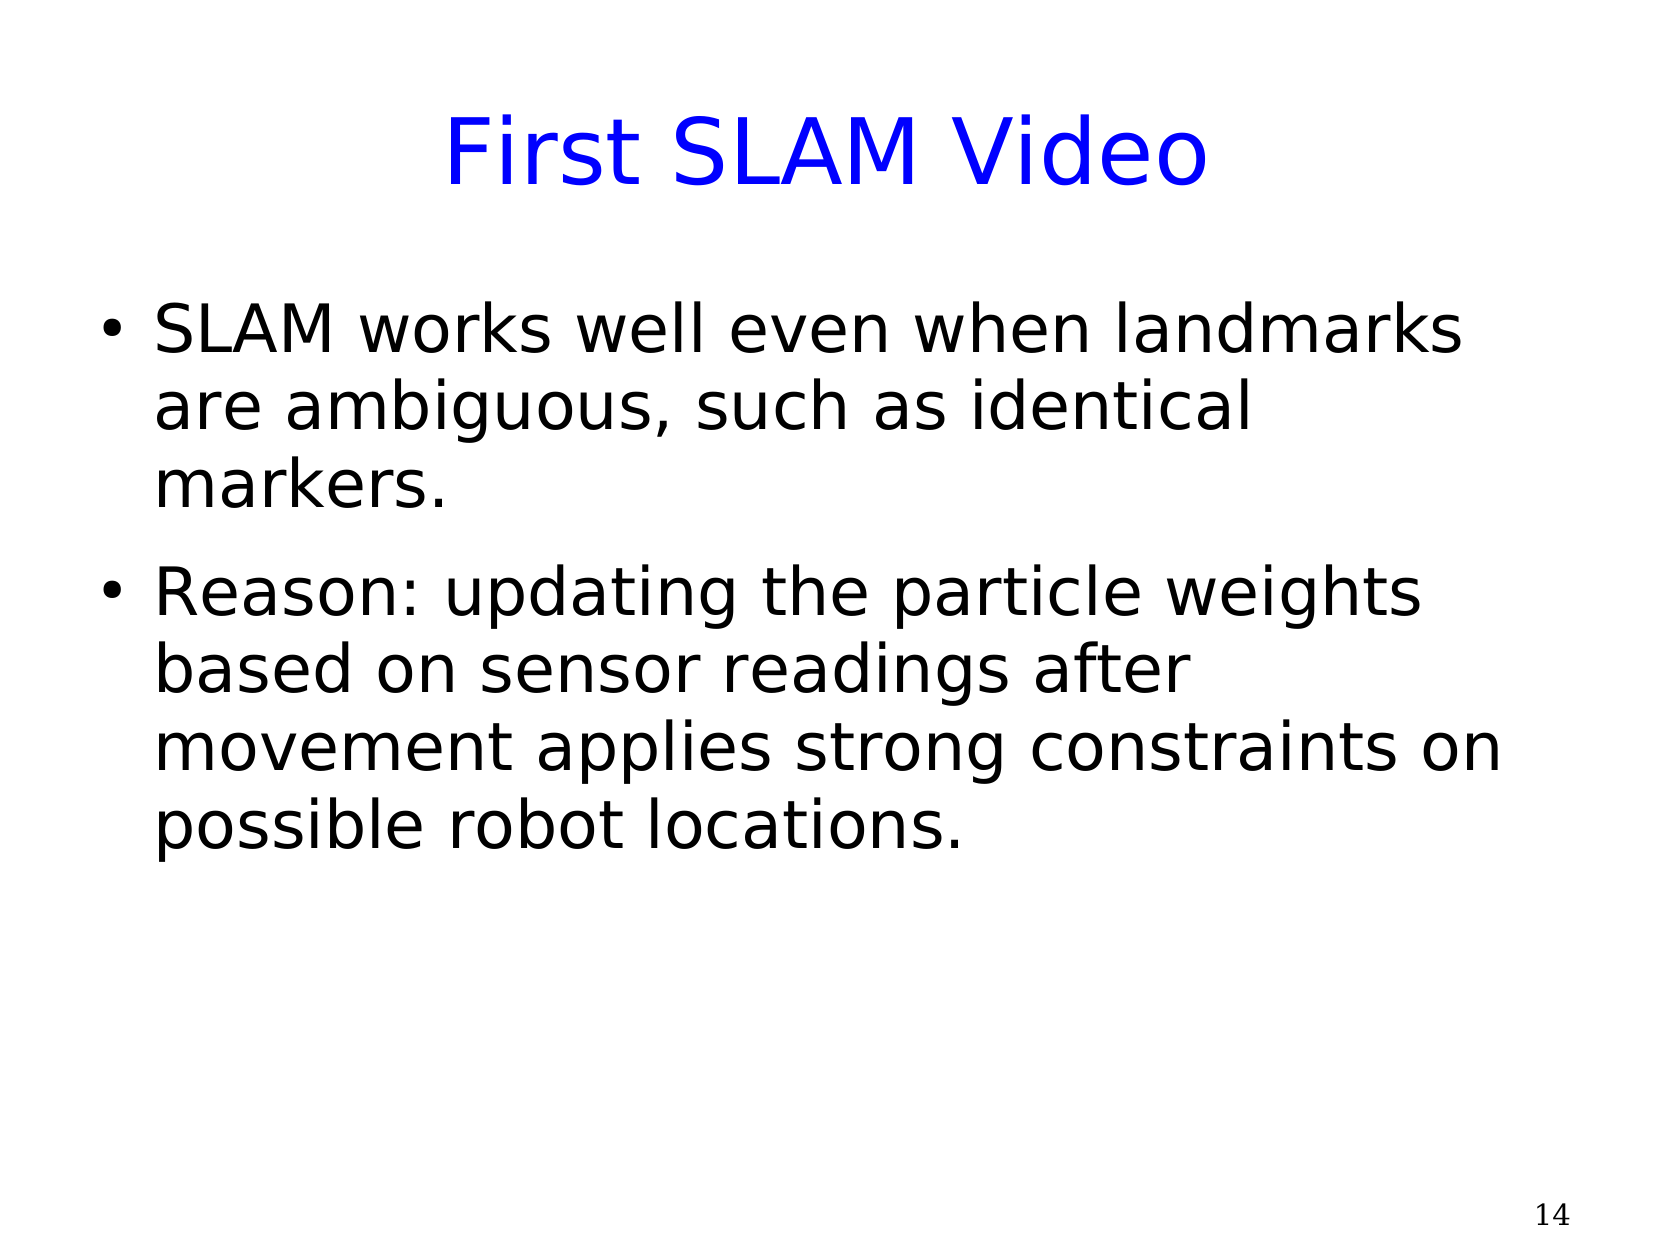

# First SLAM Video
SLAM works well even when landmarks are ambiguous, such as identical markers.
Reason: updating the particle weights based on sensor readings after movement applies strong constraints on possible robot locations.
14